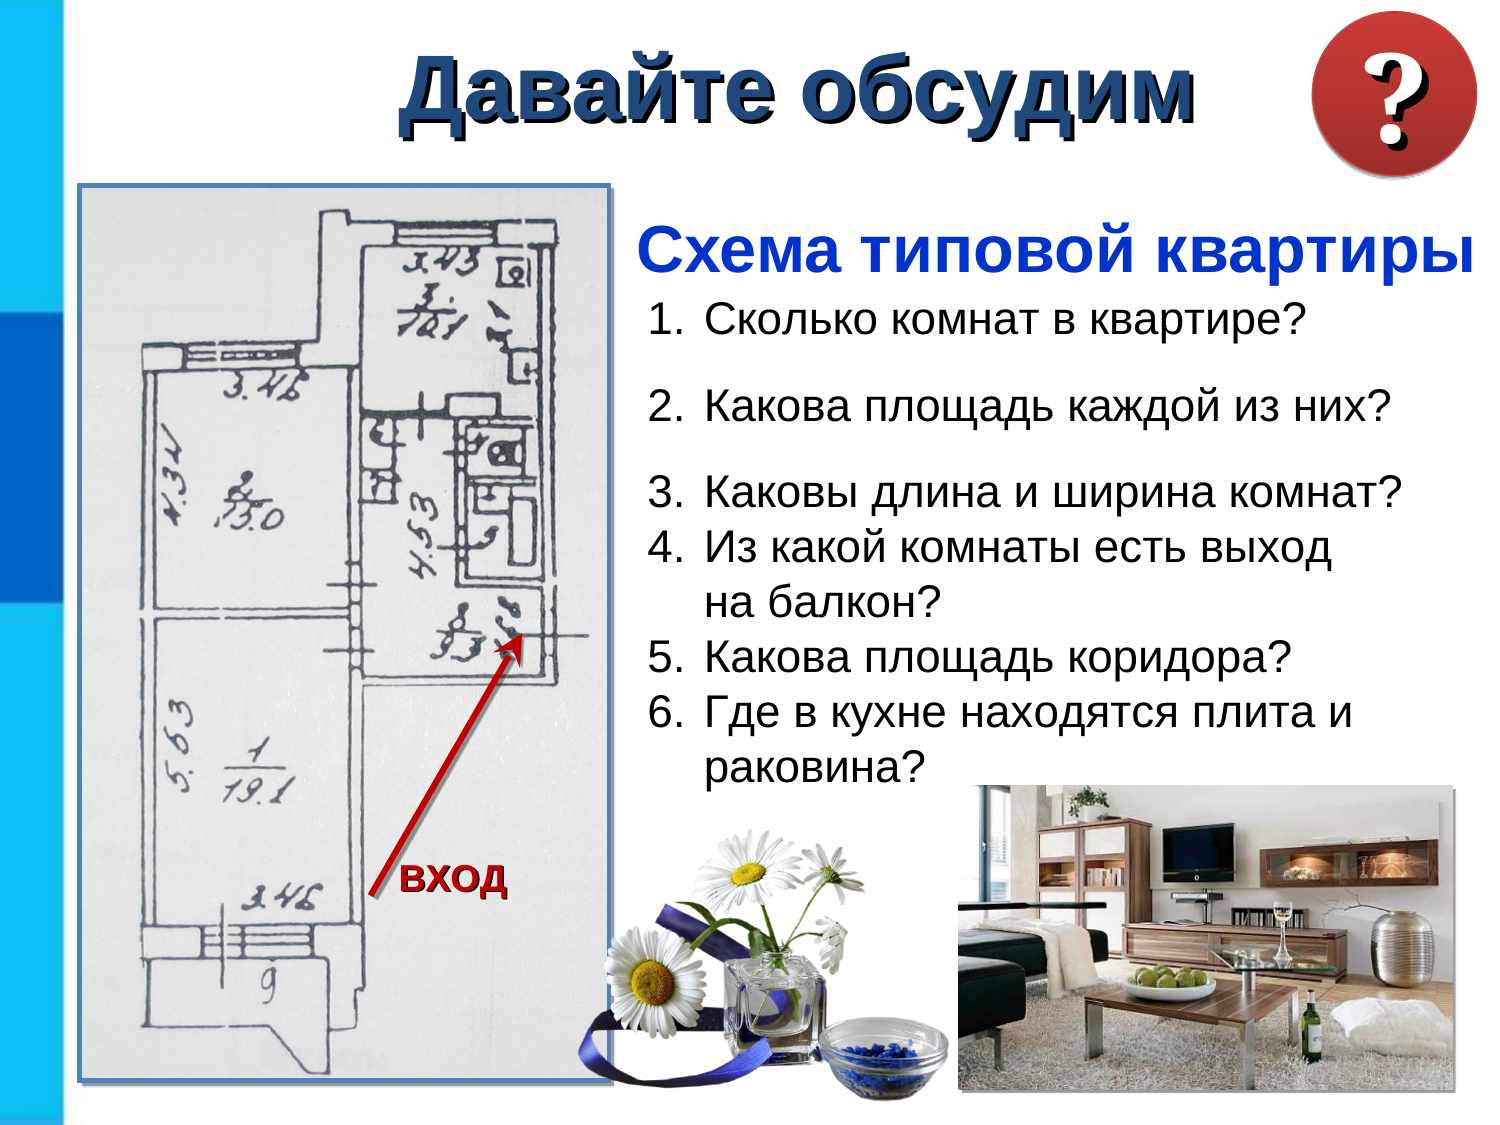

?
Давайте обсудим
# Схема типовой квартиры
Сколько комнат в квартире?
Какова площадь каждой из них?
Каковы длина и ширина комнат?
Из какой комнаты есть выход
на балкон?
Какова площадь коридора?
Где в кухне находятся плита и раковина?
ВХОД